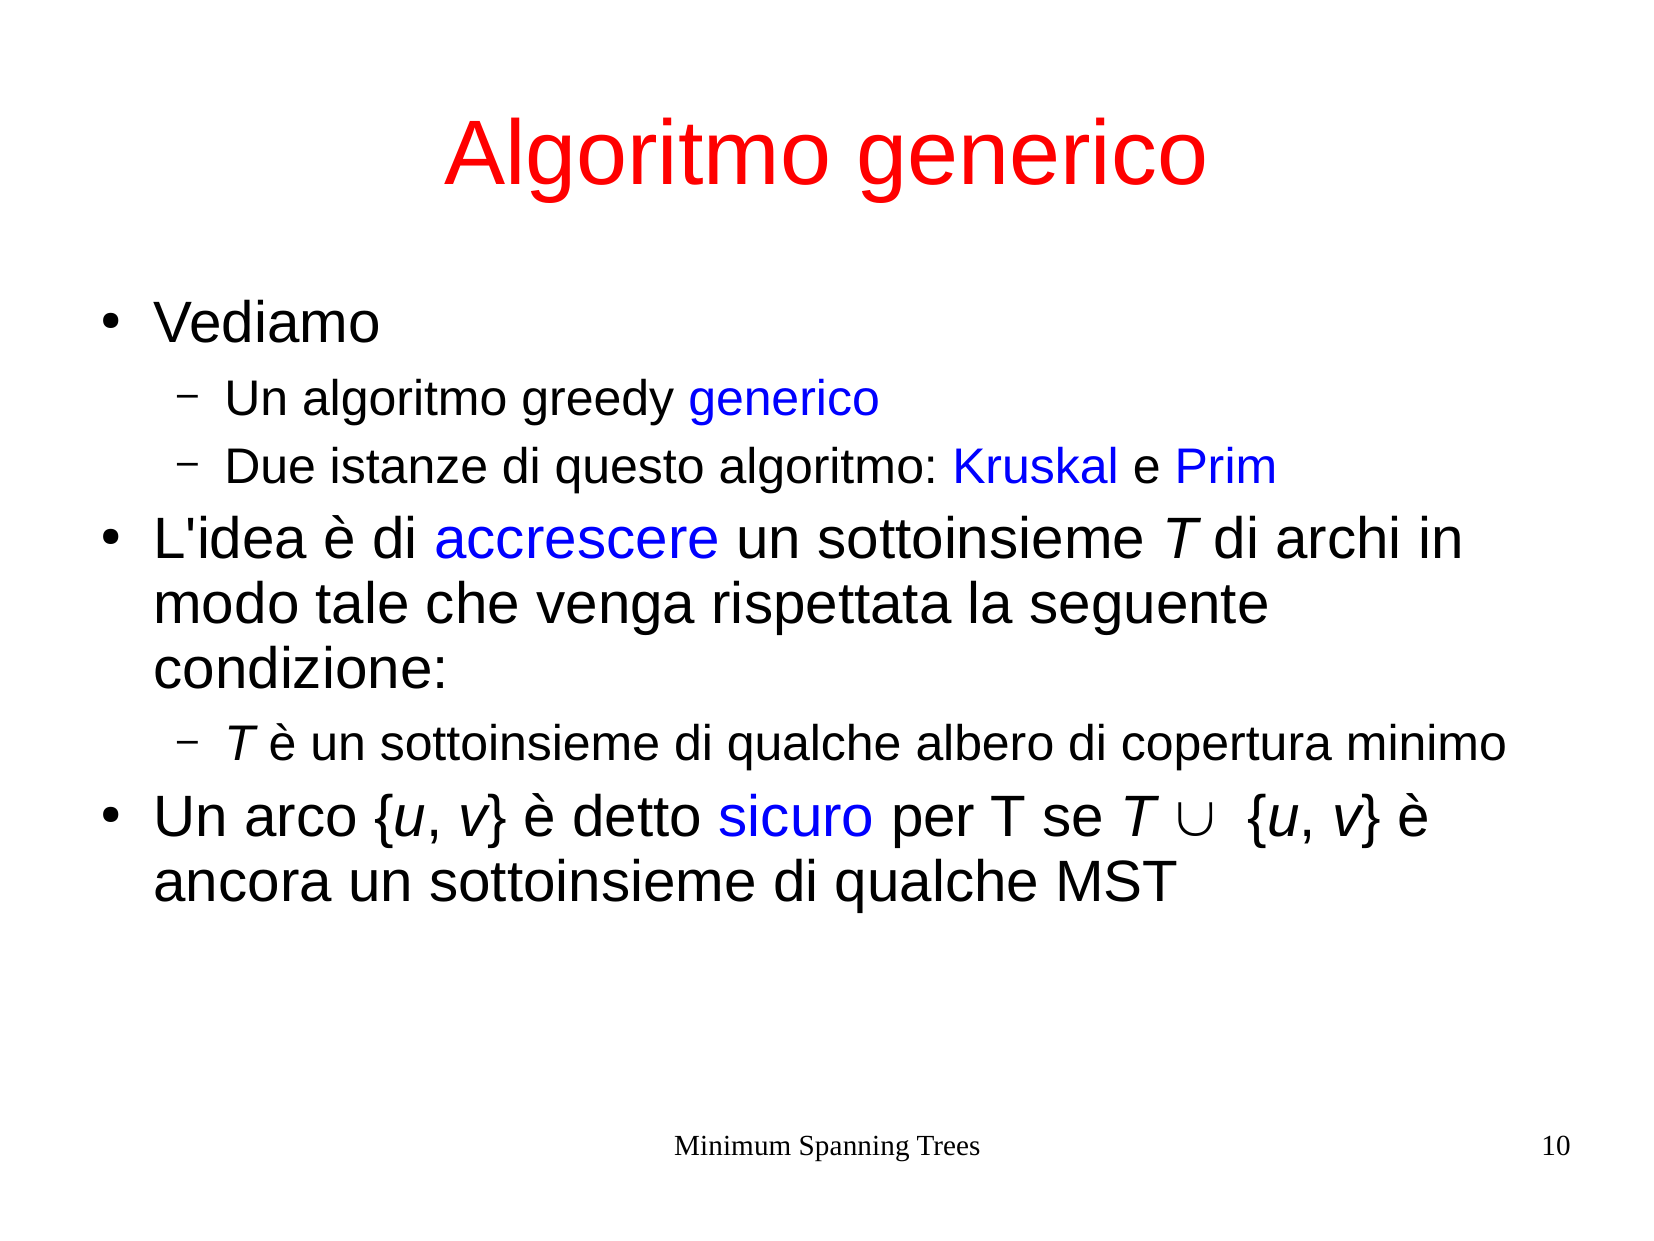

# Algoritmo generico
Vediamo
Un algoritmo greedy generico
Due istanze di questo algoritmo: Kruskal e Prim
L'idea è di accrescere un sottoinsieme T di archi in modo tale che venga rispettata la seguente condizione:
T è un sottoinsieme di qualche albero di copertura minimo
Un arco {u, v} è detto sicuro per T se T  {u, v} è ancora un sottoinsieme di qualche MST
Minimum Spanning Trees
10